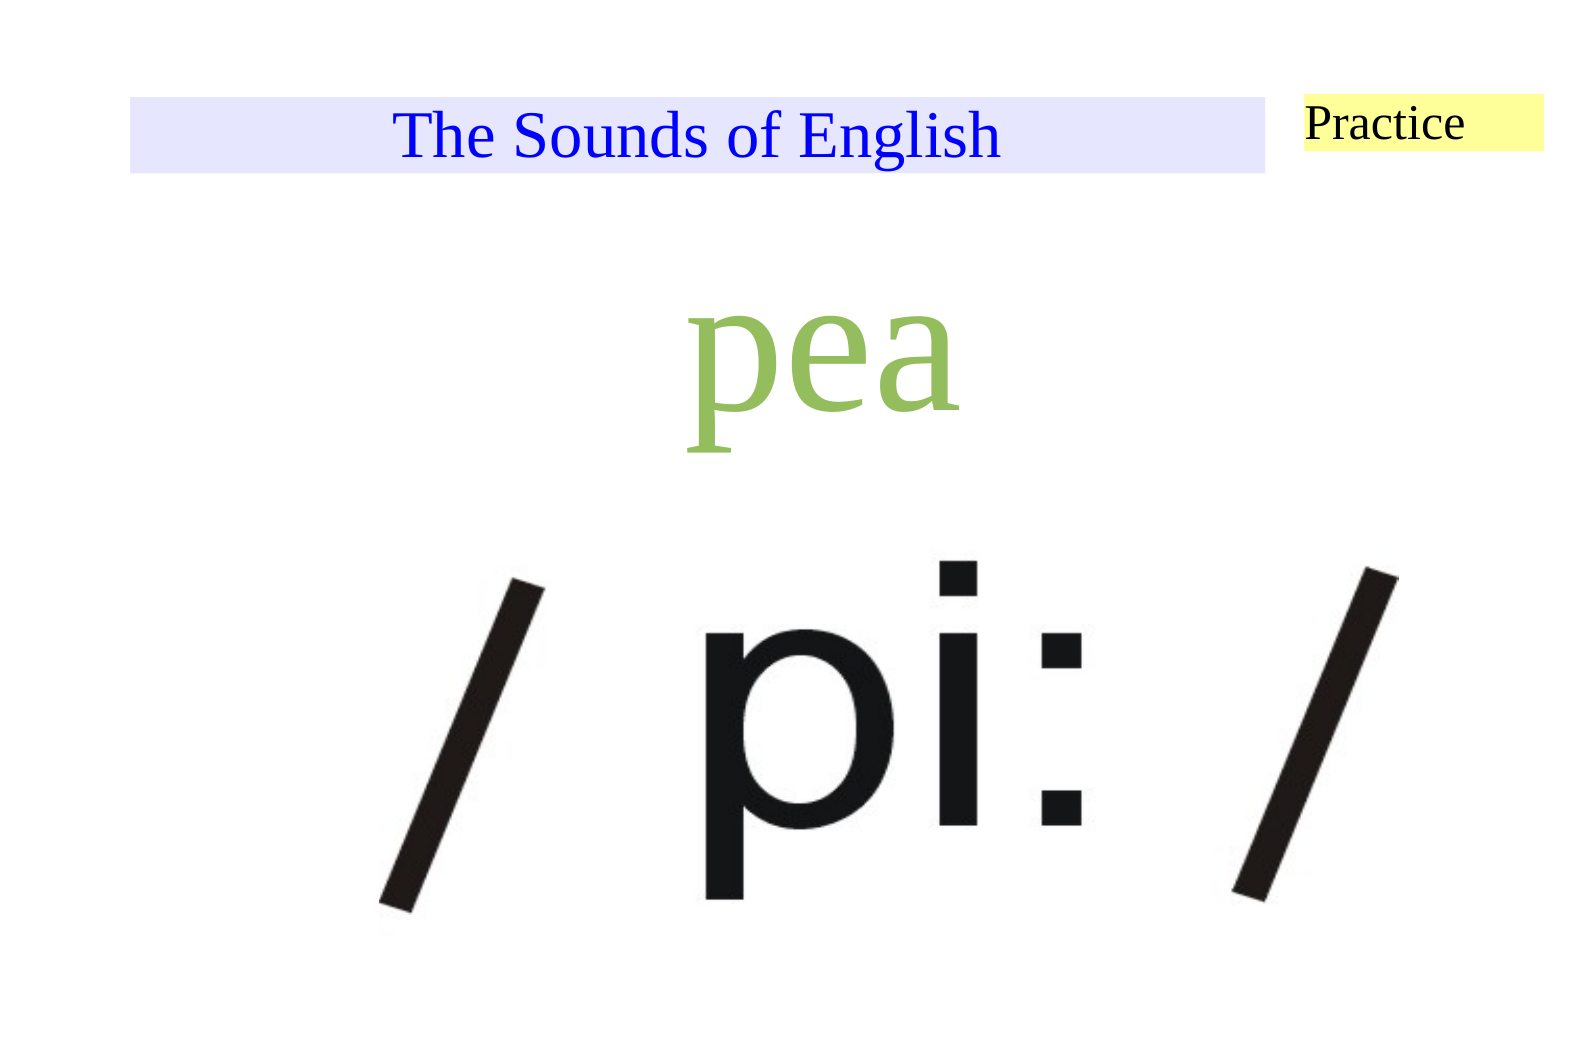

Practice
Practice
The Sounds of English
The Sounds of English
pea